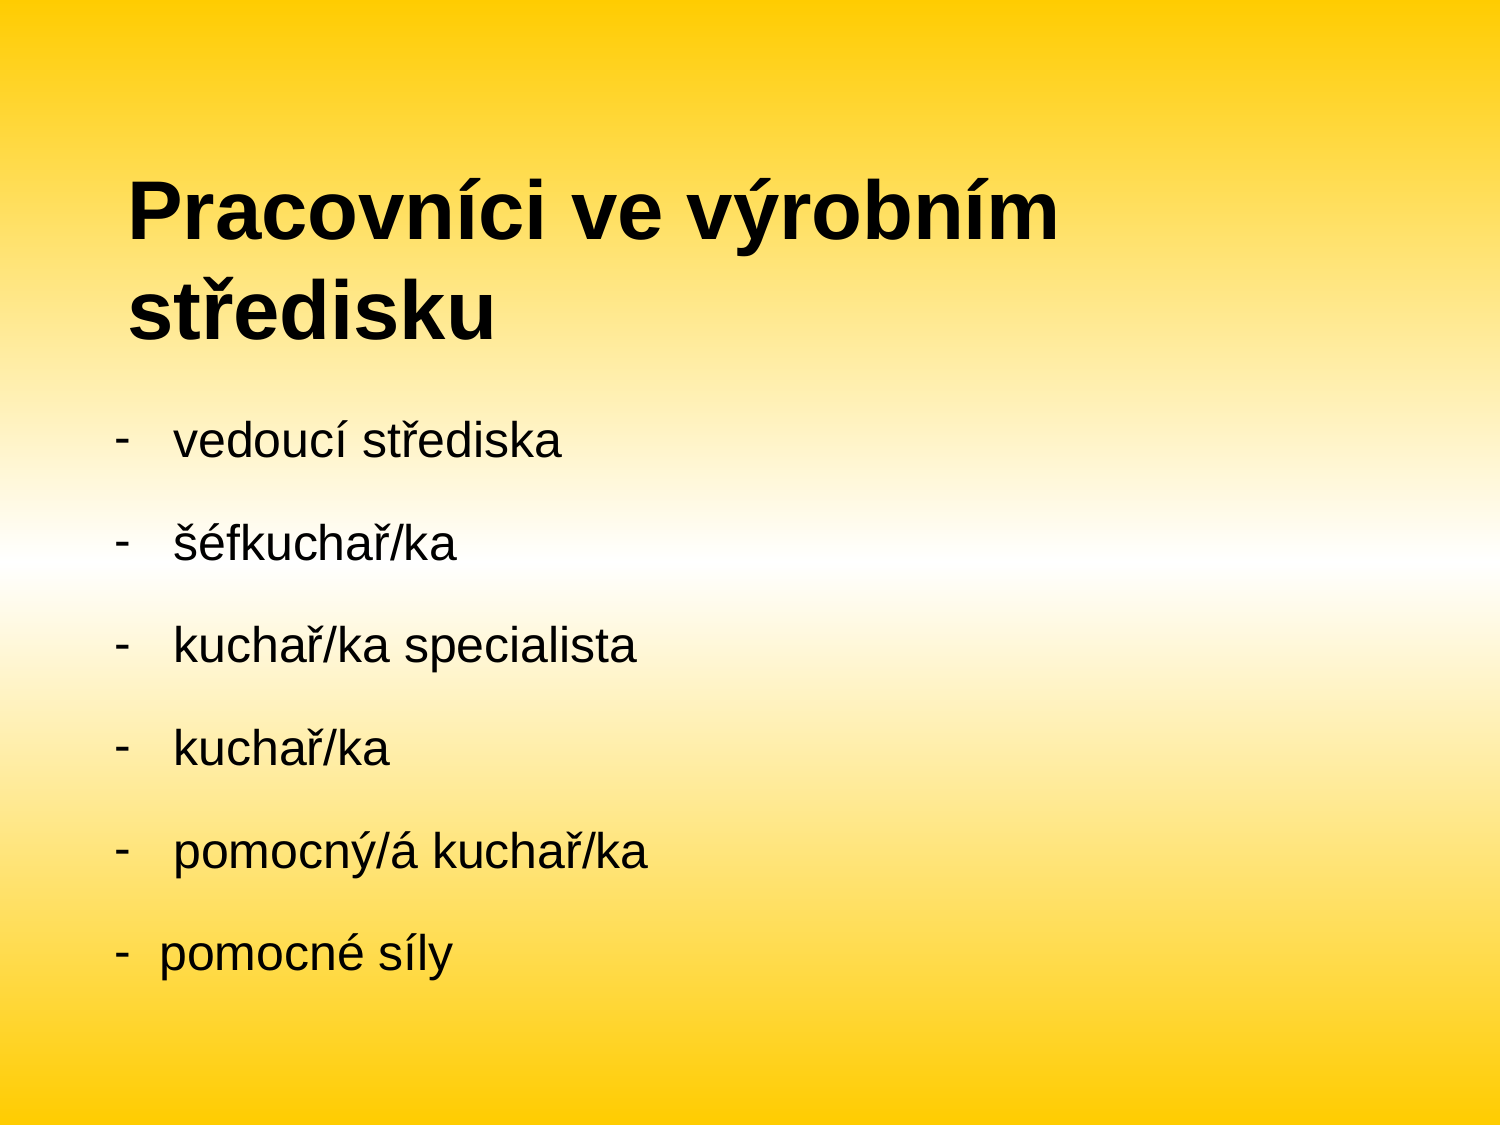

# Pracovníci ve výrobním středisku
 vedoucí střediska
 šéfkuchař/ka
 kuchař/ka specialista
 kuchař/ka
 pomocný/á kuchař/ka
 pomocné síly